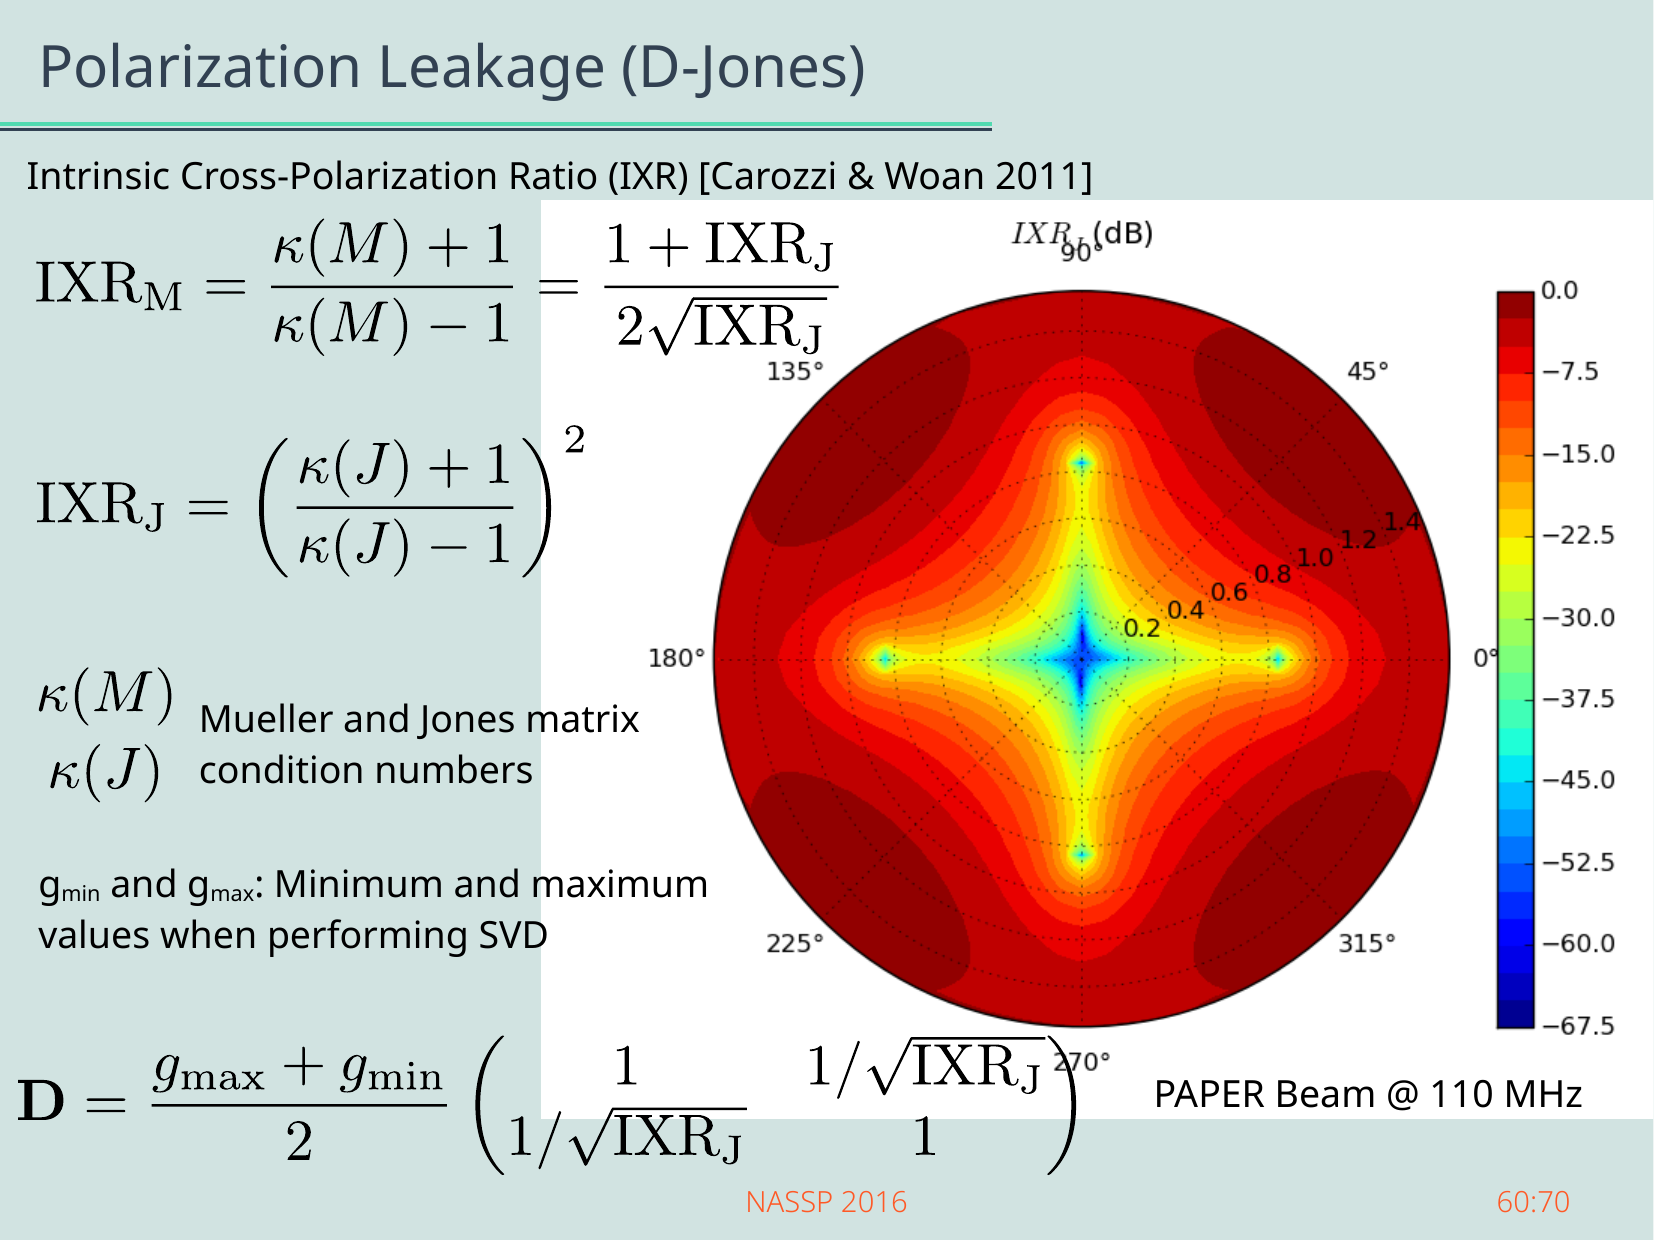

Polarization Leakage (D-Jones)
Intrinsic Cross-Polarization Ratio (IXR) [Carozzi & Woan 2011]
Mueller and Jones matrix
condition numbers
gmin and gmax: Minimum and maximum
values when performing SVD
PAPER Beam @ 110 MHz
NASSP 2016
60